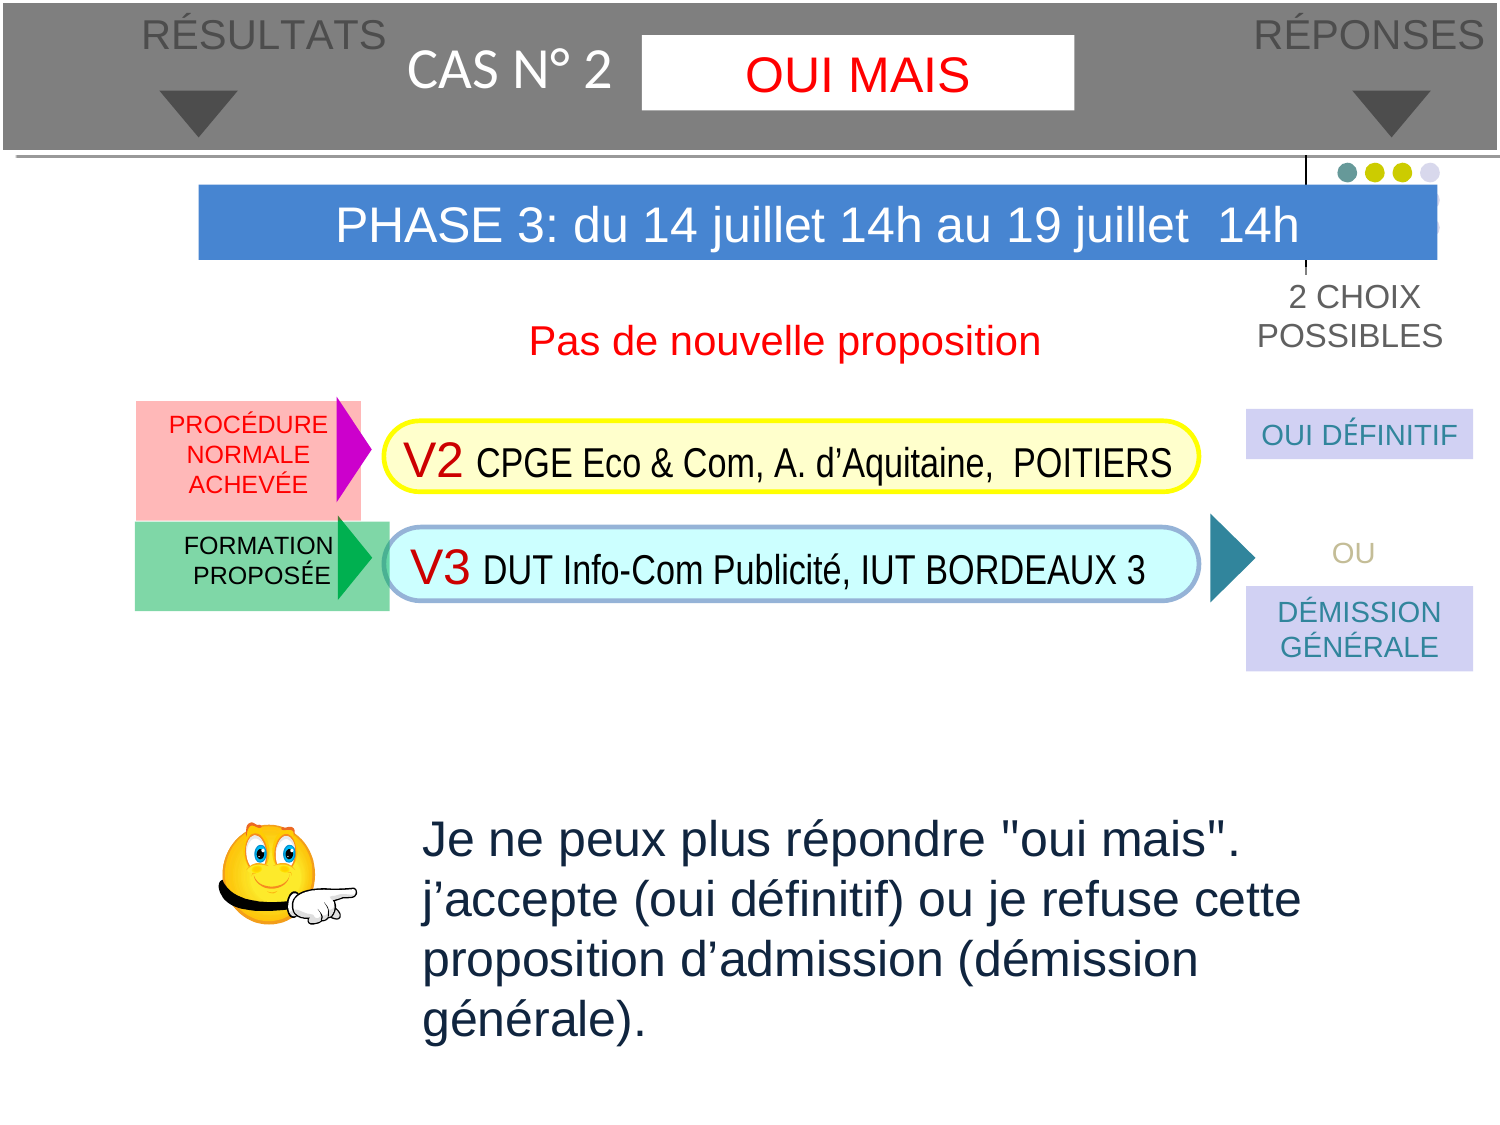

RÉSULTATS
RÉPONSES
CAS N° 2
OUI MAIS
Etude de cas – oui mais
PHASE 3: du 14 juillet 14h au 19 juillet 14h
 2 CHOIX POSSIBLES
Pas de nouvelle proposition
PROCÉDURE NORMALE ACHEVÉE
OUI DÉFINITIF
V2 CPGE Eco & Com, A. d’Aquitaine, POITIERS
FORMATION
PROPOSÉE
V3 DUT Info-Com Publicité, IUT BORDEAUX 3
OU
DÉMISSION GÉNÉRALE
Je ne peux plus répondre "oui mais". j’accepte (oui définitif) ou je refuse cette proposition d’admission (démission générale).